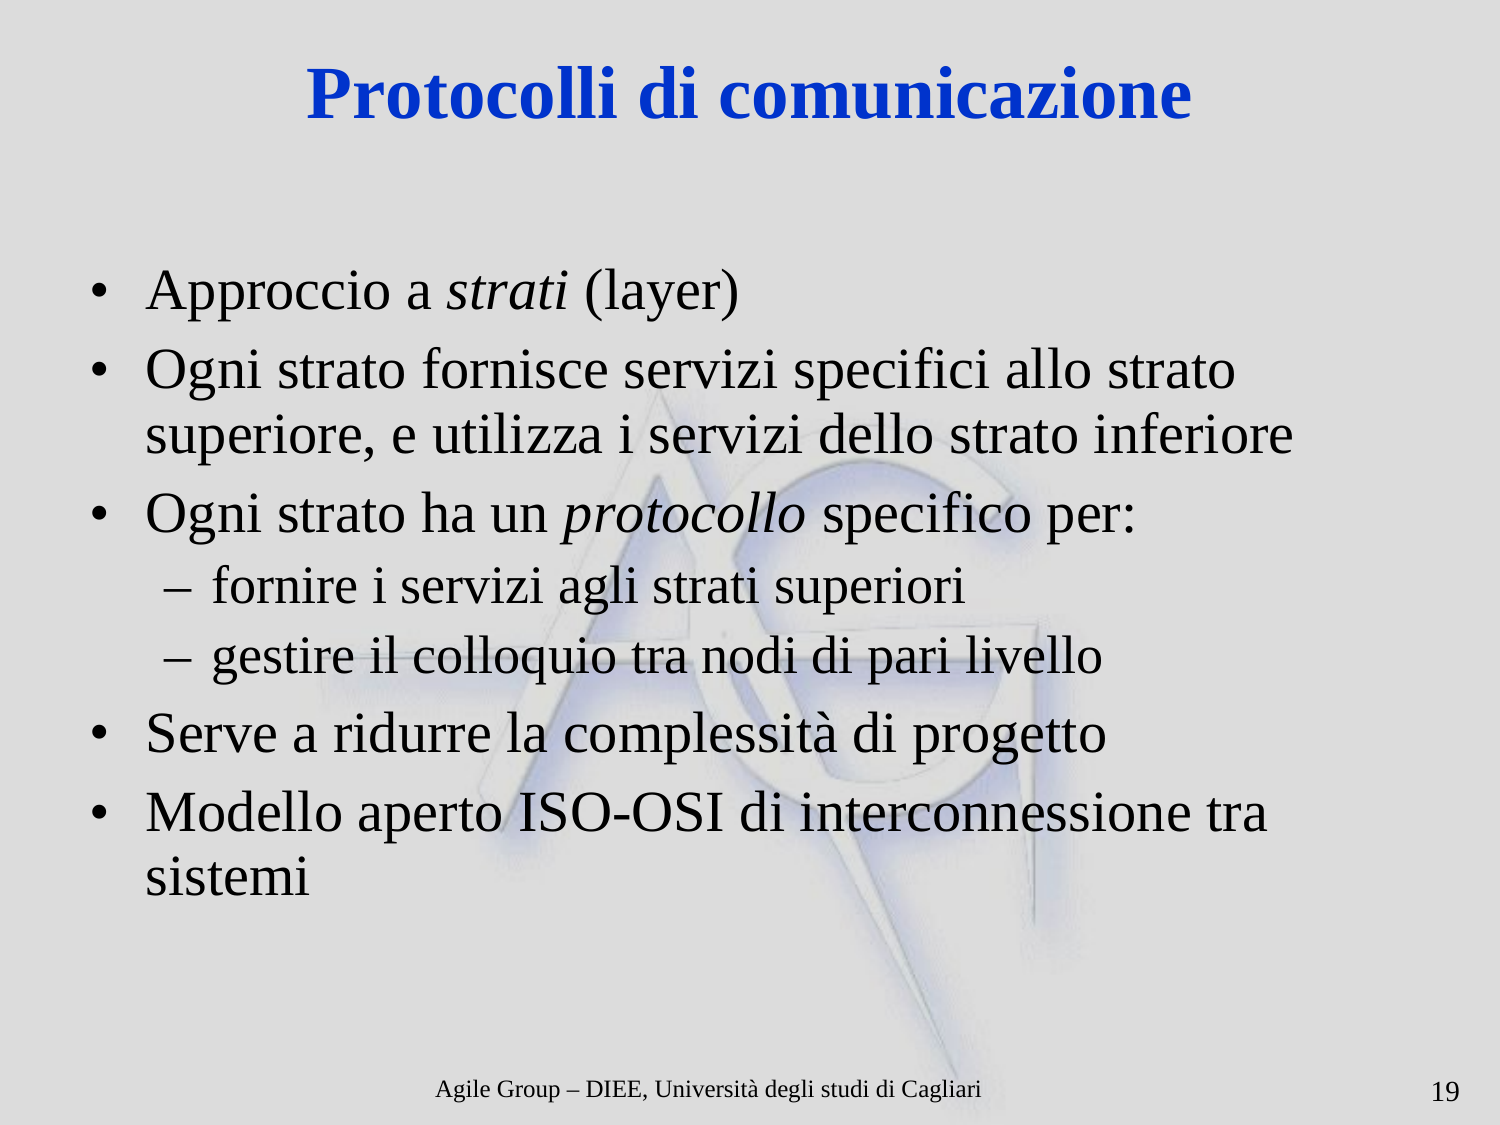

# Protocolli di comunicazione
Approccio a strati (layer)
Ogni strato fornisce servizi specifici allo strato superiore, e utilizza i servizi dello strato inferiore
Ogni strato ha un protocollo specifico per:
fornire i servizi agli strati superiori
gestire il colloquio tra nodi di pari livello
Serve a ridurre la complessità di progetto
Modello aperto ISO-OSI di interconnessione tra sistemi
19